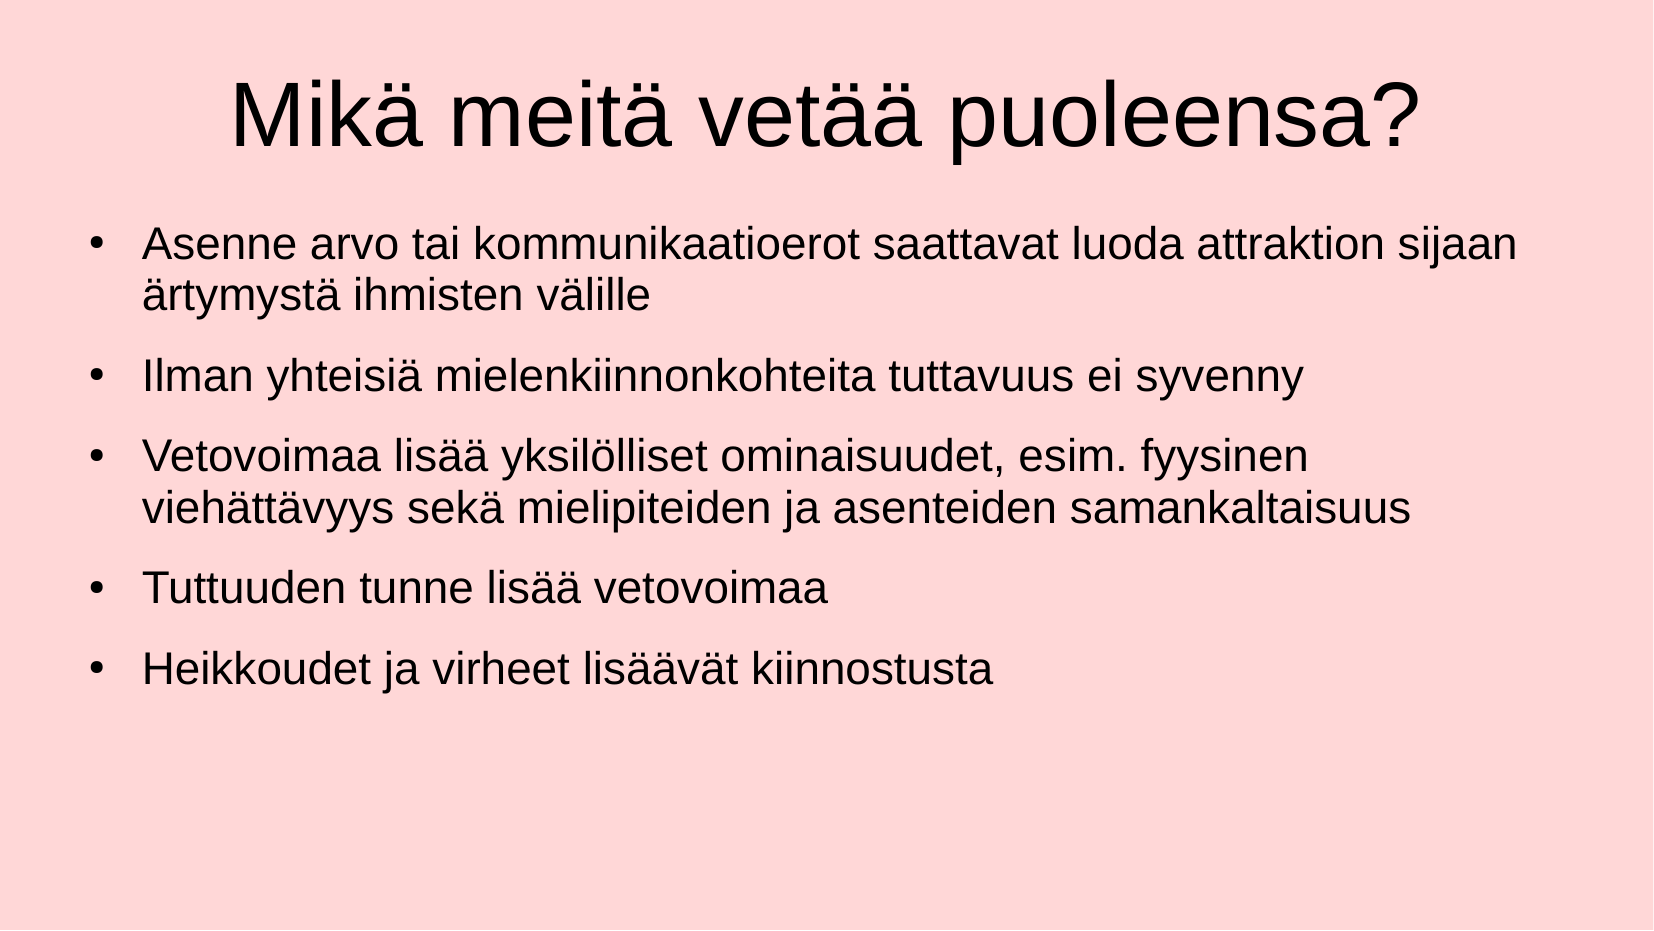

# Mikä meitä vetää puoleensa?
Asenne arvo tai kommunikaatioerot saattavat luoda attraktion sijaan ärtymystä ihmisten välille
Ilman yhteisiä mielenkiinnonkohteita tuttavuus ei syvenny
Vetovoimaa lisää yksilölliset ominaisuudet, esim. fyysinen viehättävyys sekä mielipiteiden ja asenteiden samankaltaisuus
Tuttuuden tunne lisää vetovoimaa
Heikkoudet ja virheet lisäävät kiinnostusta